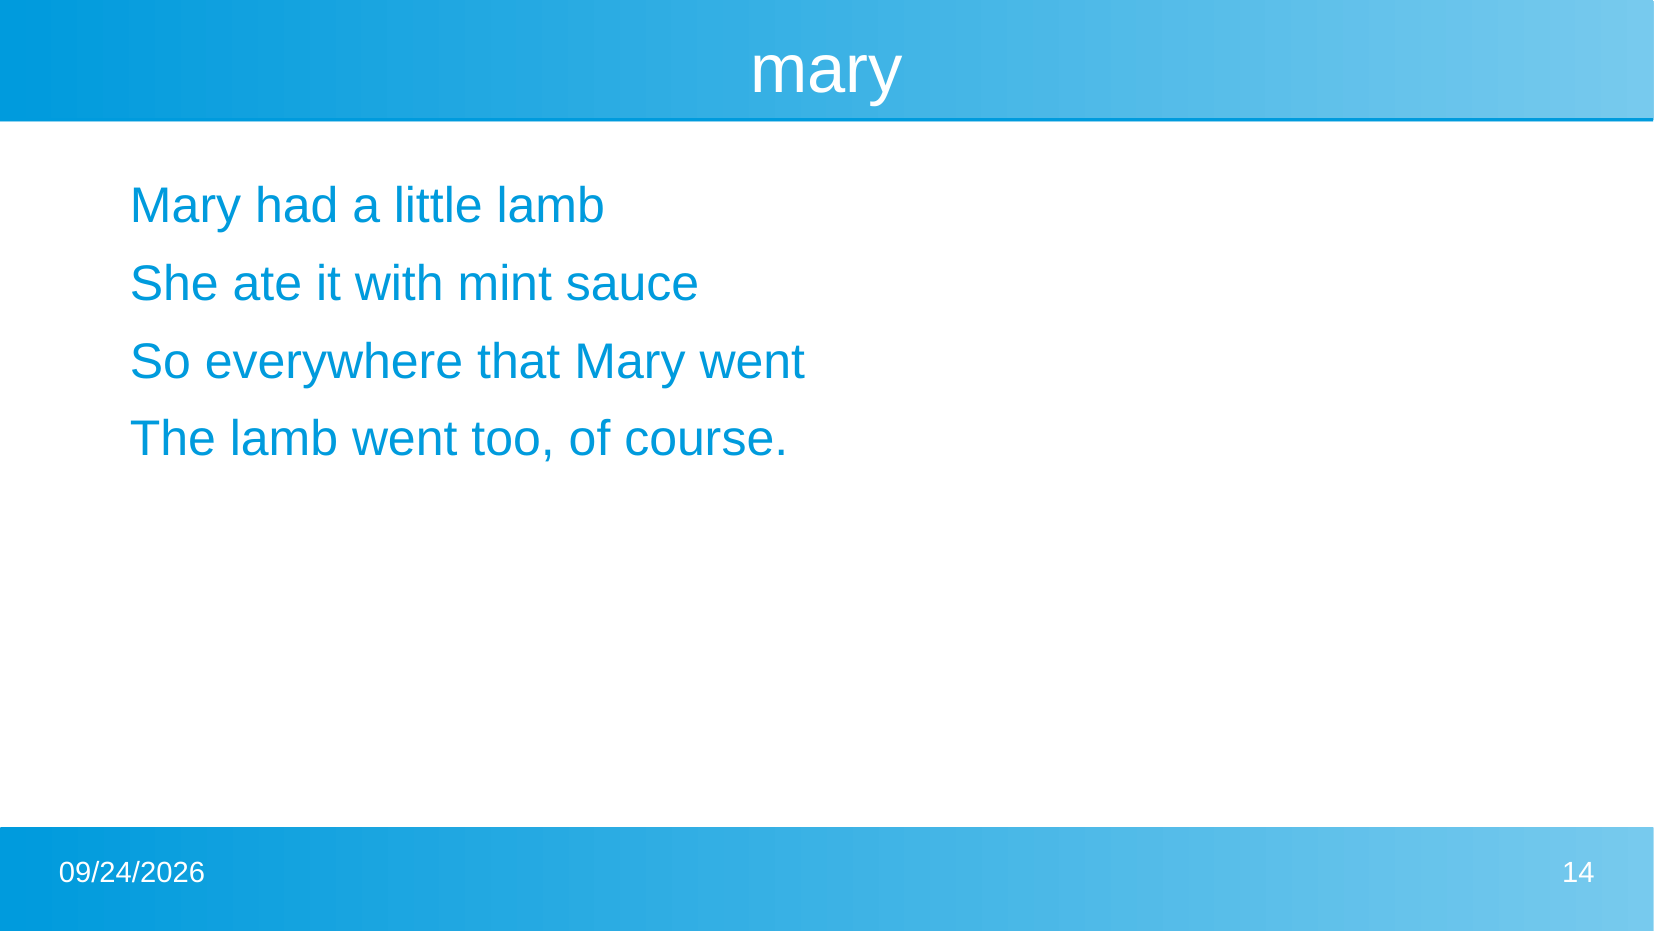

# mary
Mary had a little lamb
She ate it with mint sauce
So everywhere that Mary went
The lamb went too, of course.
14